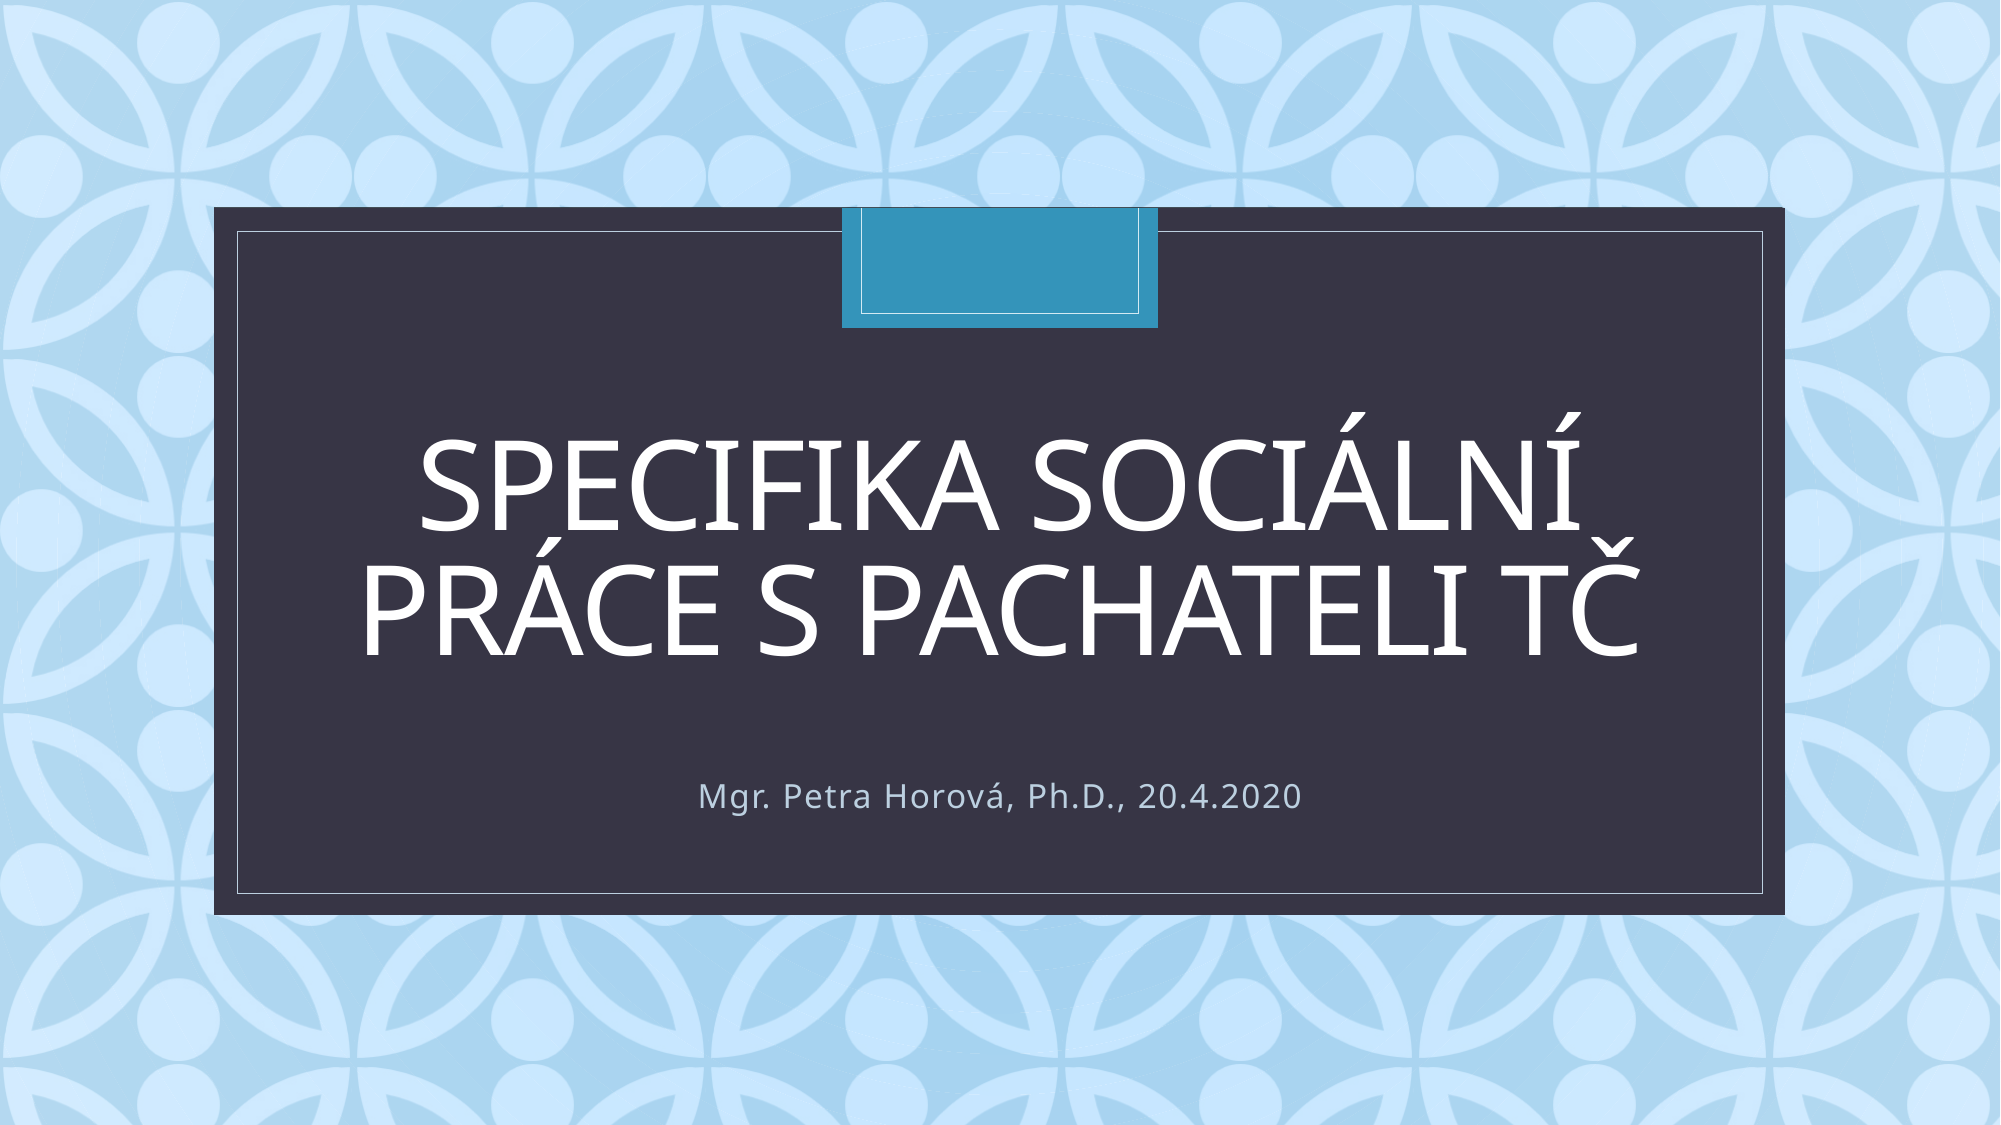

# Specifika Sociální práce s pachateli TČ
Mgr. Petra Horová, Ph.D., 20.4.2020